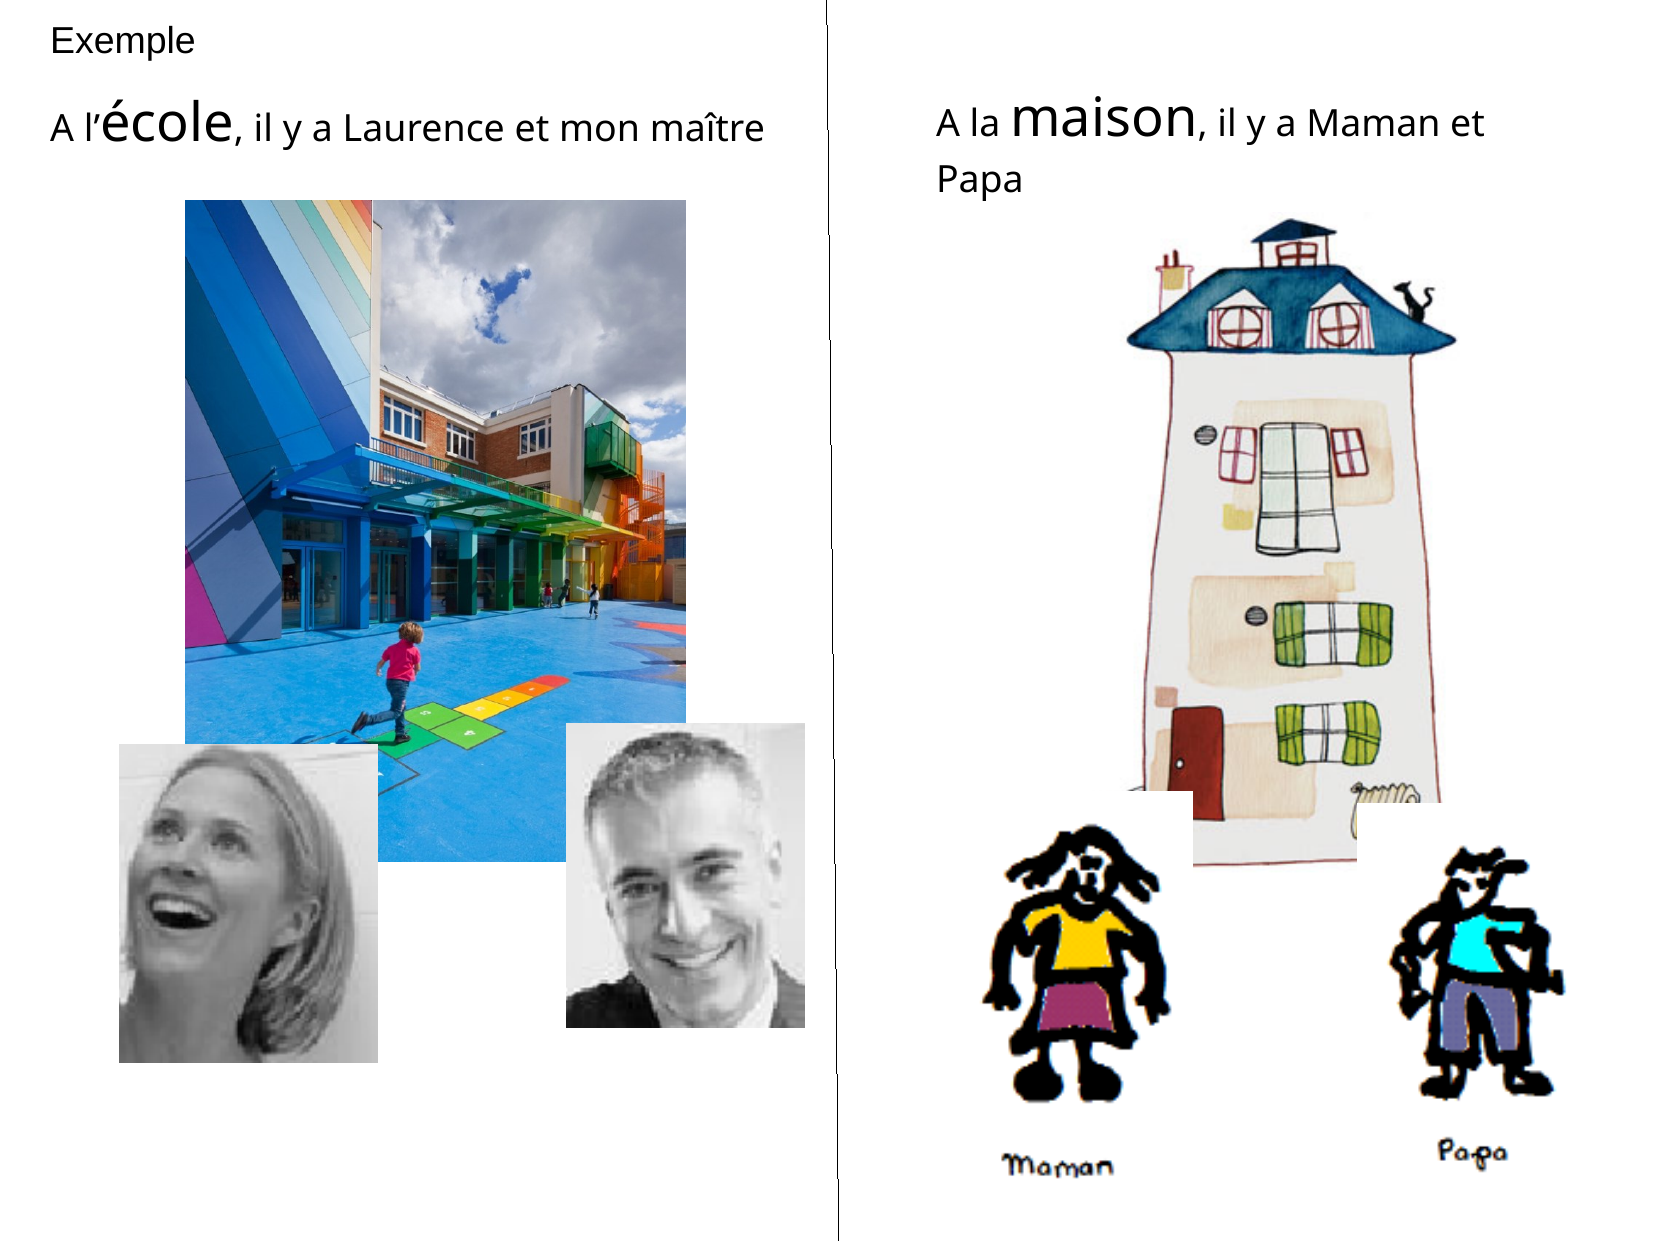

Exemple
A la maison, il y a Maman et Papa
A l’école, il y a Laurence et mon maître